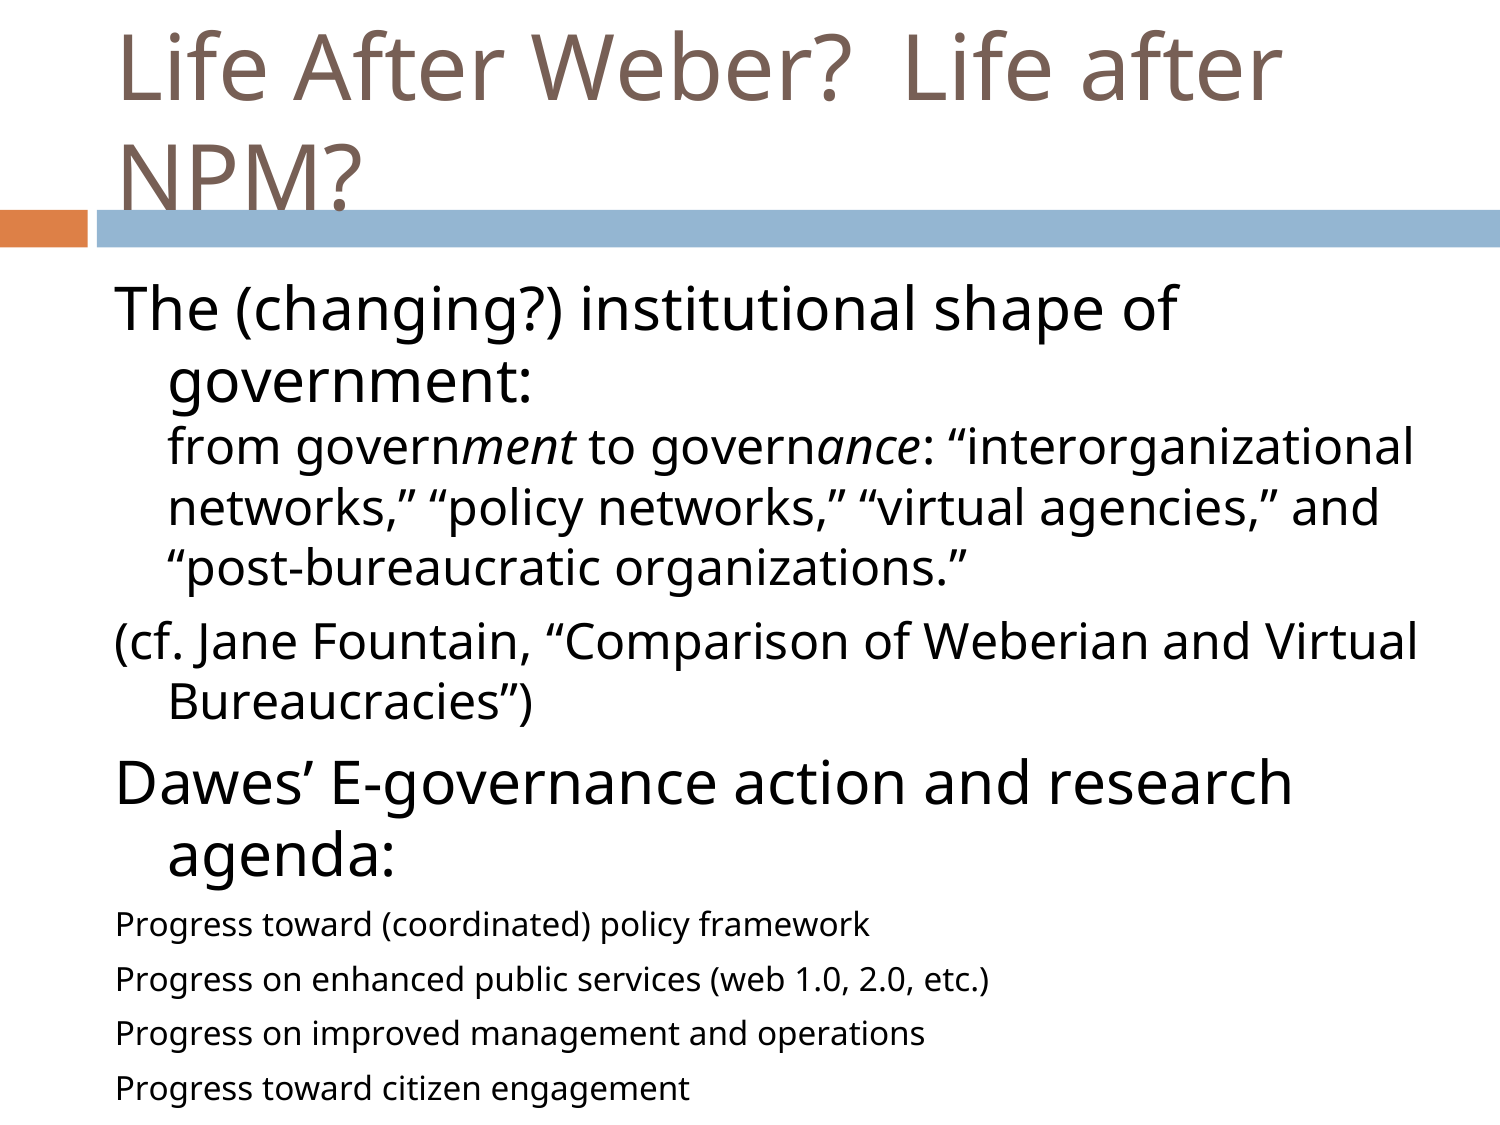

# Life After Weber? Life after NPM?
The (changing?) institutional shape of government:
from government to governance: “interorganizational networks,” “policy networks,” “virtual agencies,” and “post-bureaucratic organizations.”
(cf. Jane Fountain, “Comparison of Weberian and Virtual Bureaucracies”)
Dawes’ E-governance action and research agenda:
Progress toward (coordinated) policy framework
Progress on enhanced public services (web 1.0, 2.0, etc.)
Progress on improved management and operations
Progress toward citizen engagement
Progress toward administrative / institutional reform.